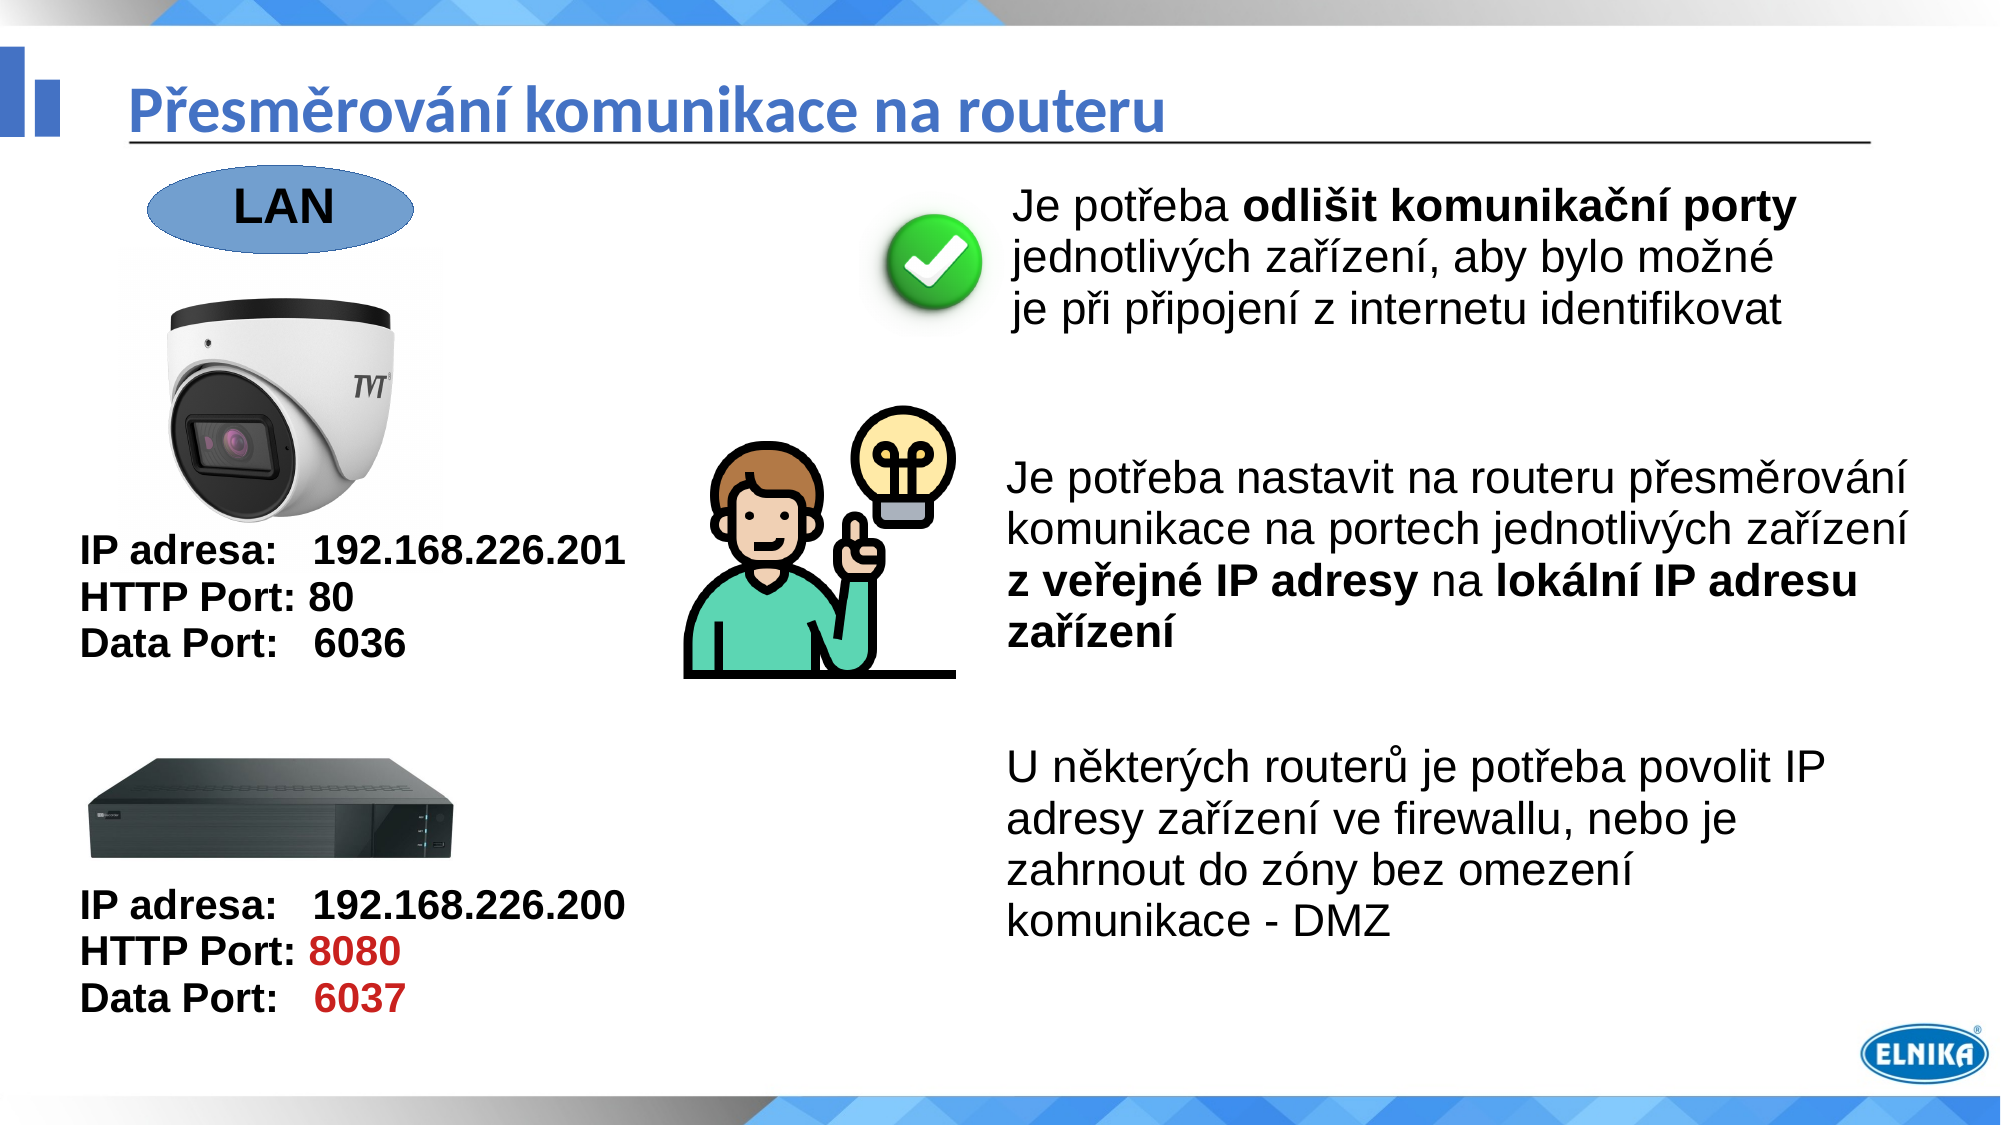

Přesměrování komunikace na routeru
Je potřeba odlišit komunikační porty jednotlivých zařízení, aby bylo možné
je při připojení z internetu identifikovat
LAN
Je potřeba nastavit na routeru přesměrování komunikace na portech jednotlivých zařízení
z veřejné IP adresy na lokální IP adresu zařízení
IP adresa: 192.168.226.201
HTTP Port: 80
Data Port: 6036
U některých routerů je potřeba povolit IP adresy zařízení ve firewallu, nebo je zahrnout do zóny bez omezení komunikace - DMZ
IP adresa: 192.168.226.200
HTTP Port: 8080
Data Port: 6037